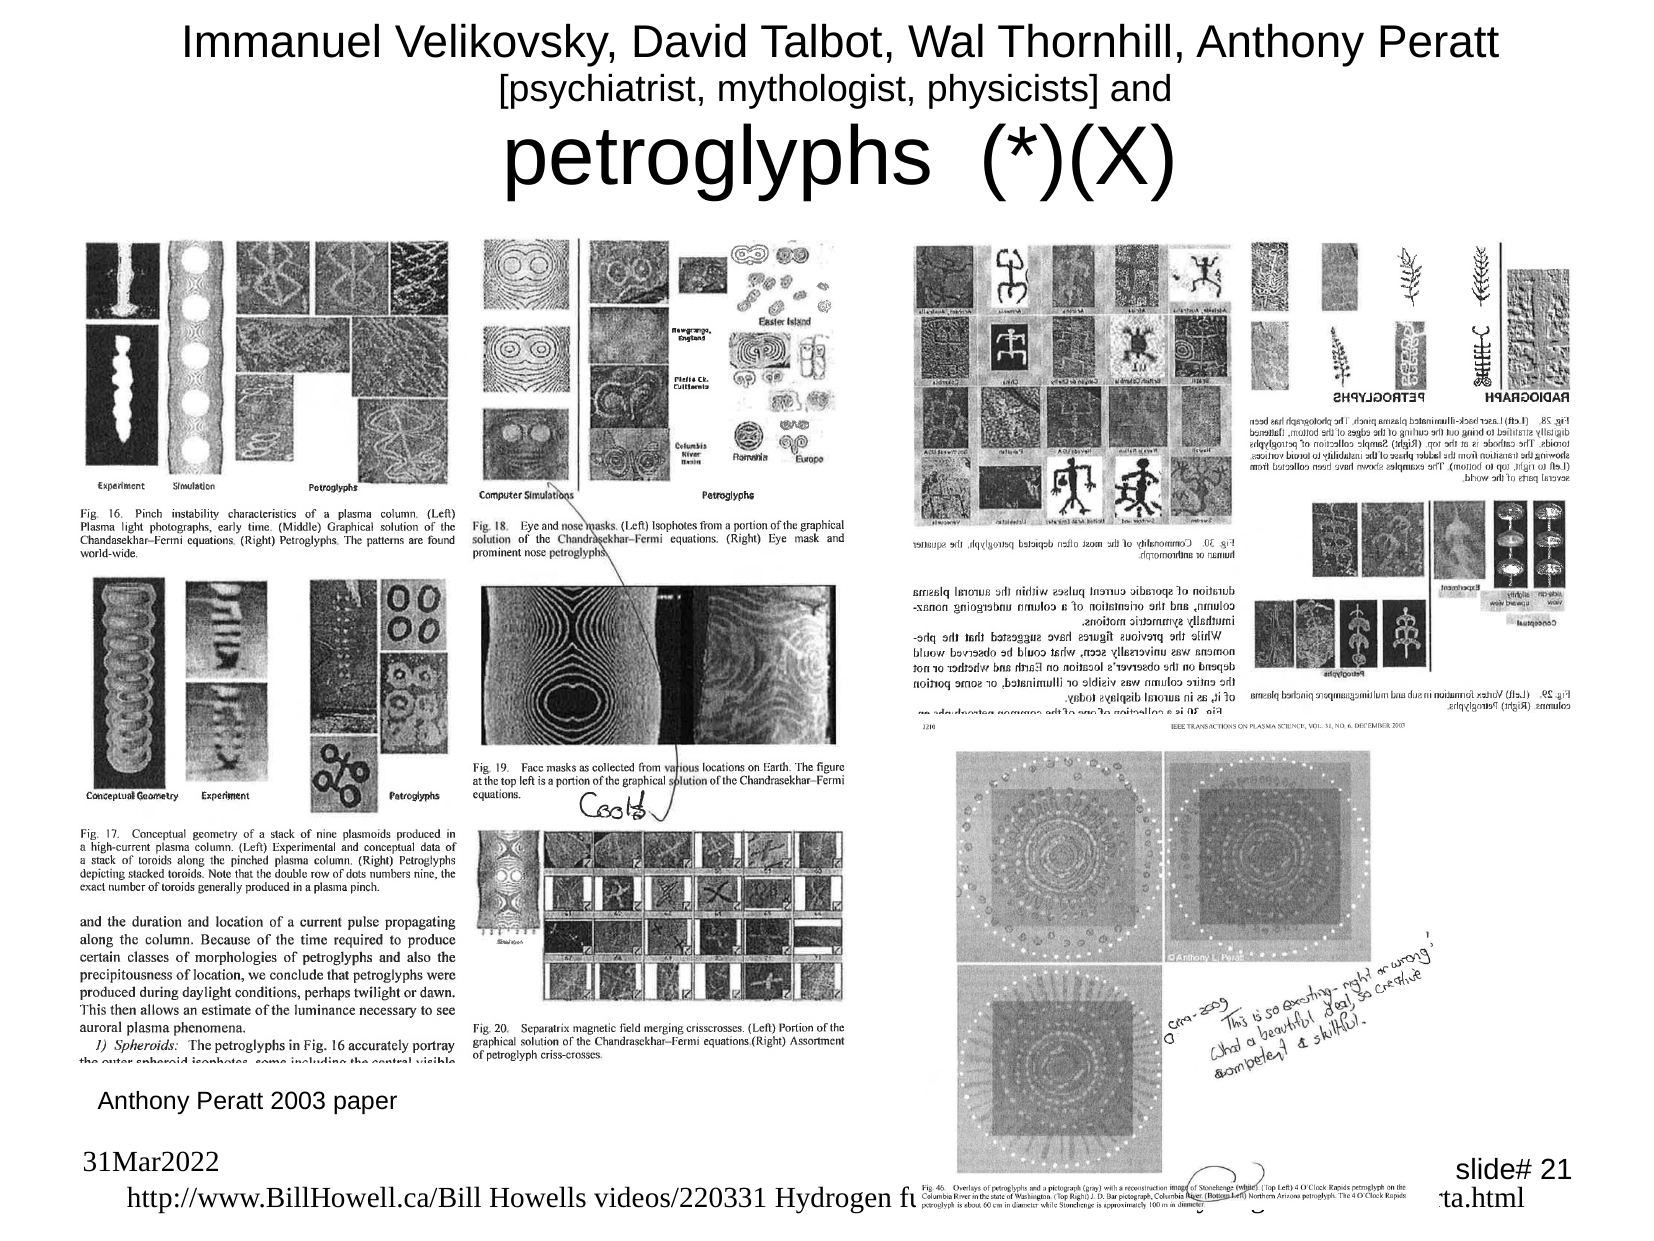

# Immanuel Velikovsky, David Talbot, Wal Thornhill, Anthony Peratt [psychiatrist, mythologist, physicists] and petroglyphs (*)(X)
Anthony Peratt 2003 paper
slide# 21
31Mar2022
http://www.BillHowell.ca/Bill Howells videos/220331 Hydrogen future Alberta/Howell - hydrogen future Alberta.html